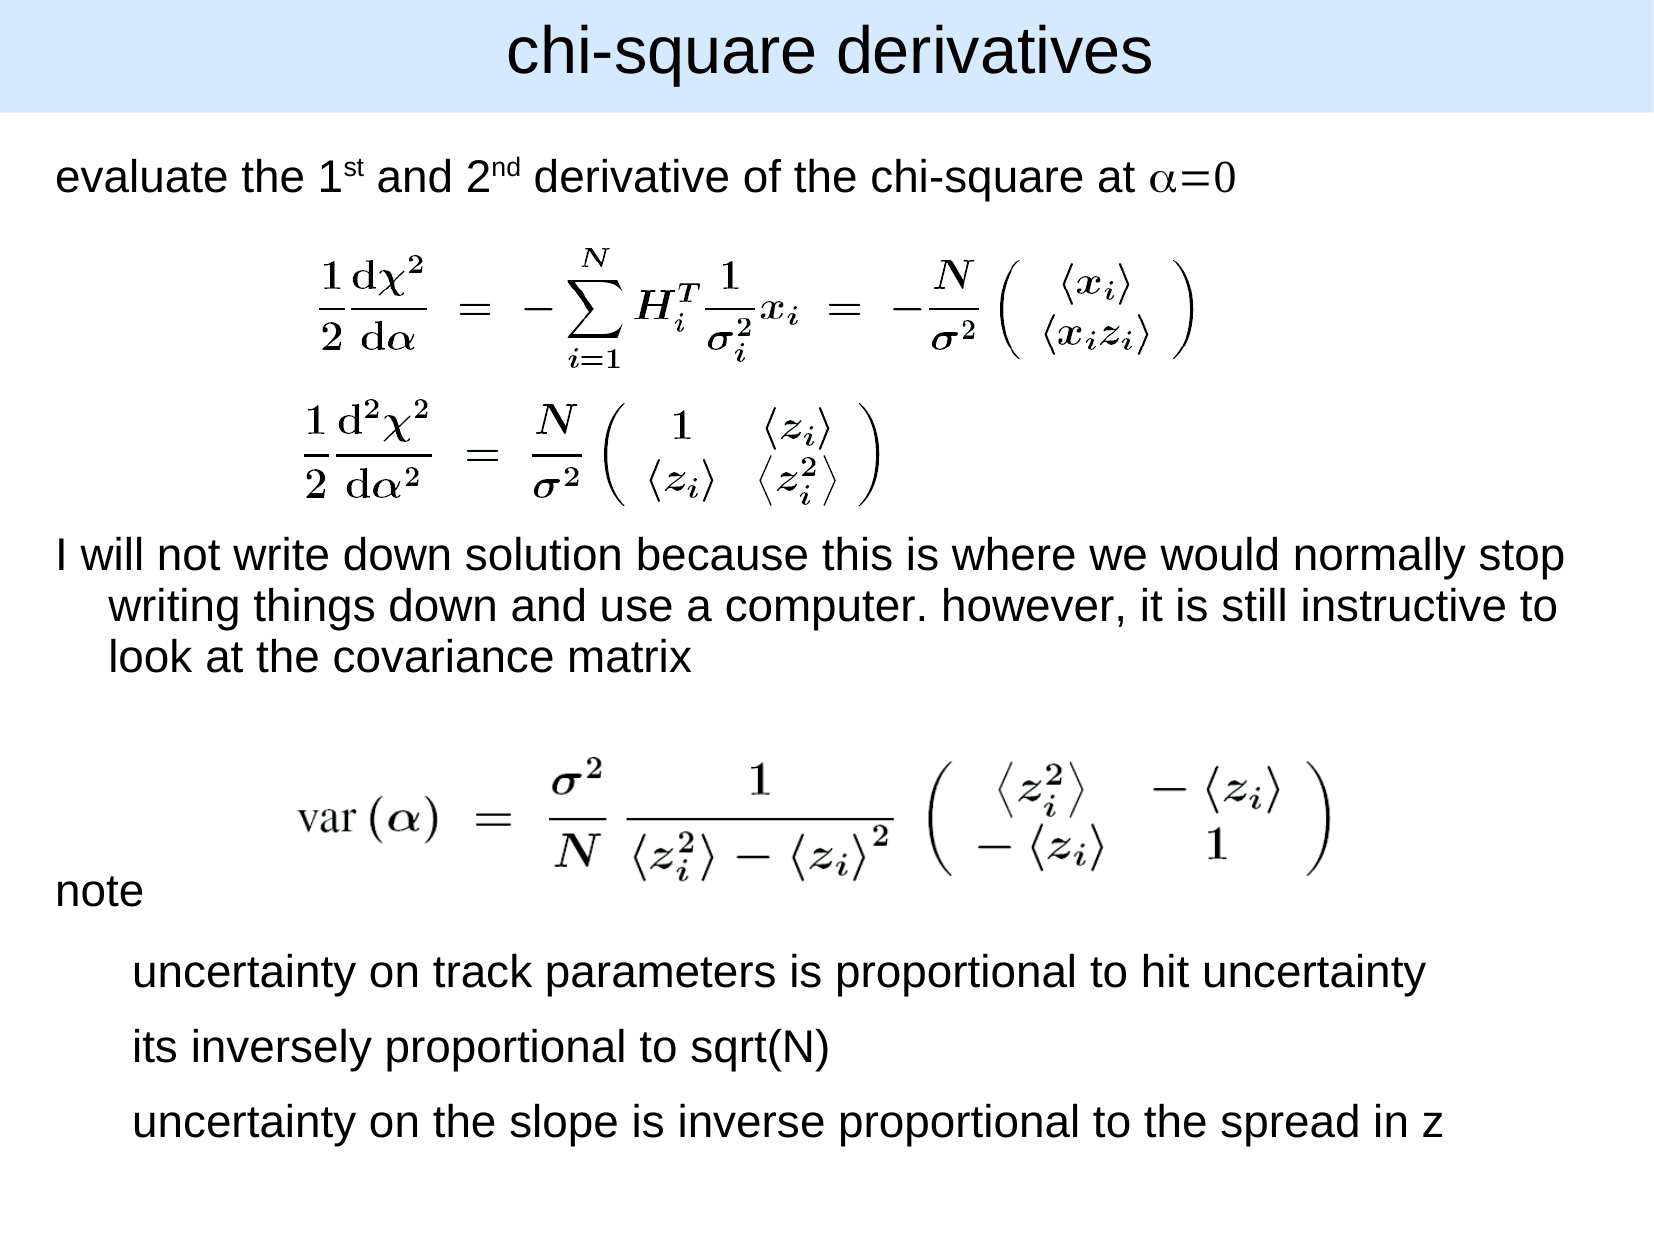

# chi-square derivatives
evaluate the 1st and 2nd derivative of the chi-square at =0
I will not write down solution because this is where we would normally stop writing things down and use a computer. however, it is still instructive to look at the covariance matrix
note
uncertainty on track parameters is proportional to hit uncertainty
its inversely proportional to sqrt(N)
uncertainty on the slope is inverse proportional to the spread in z